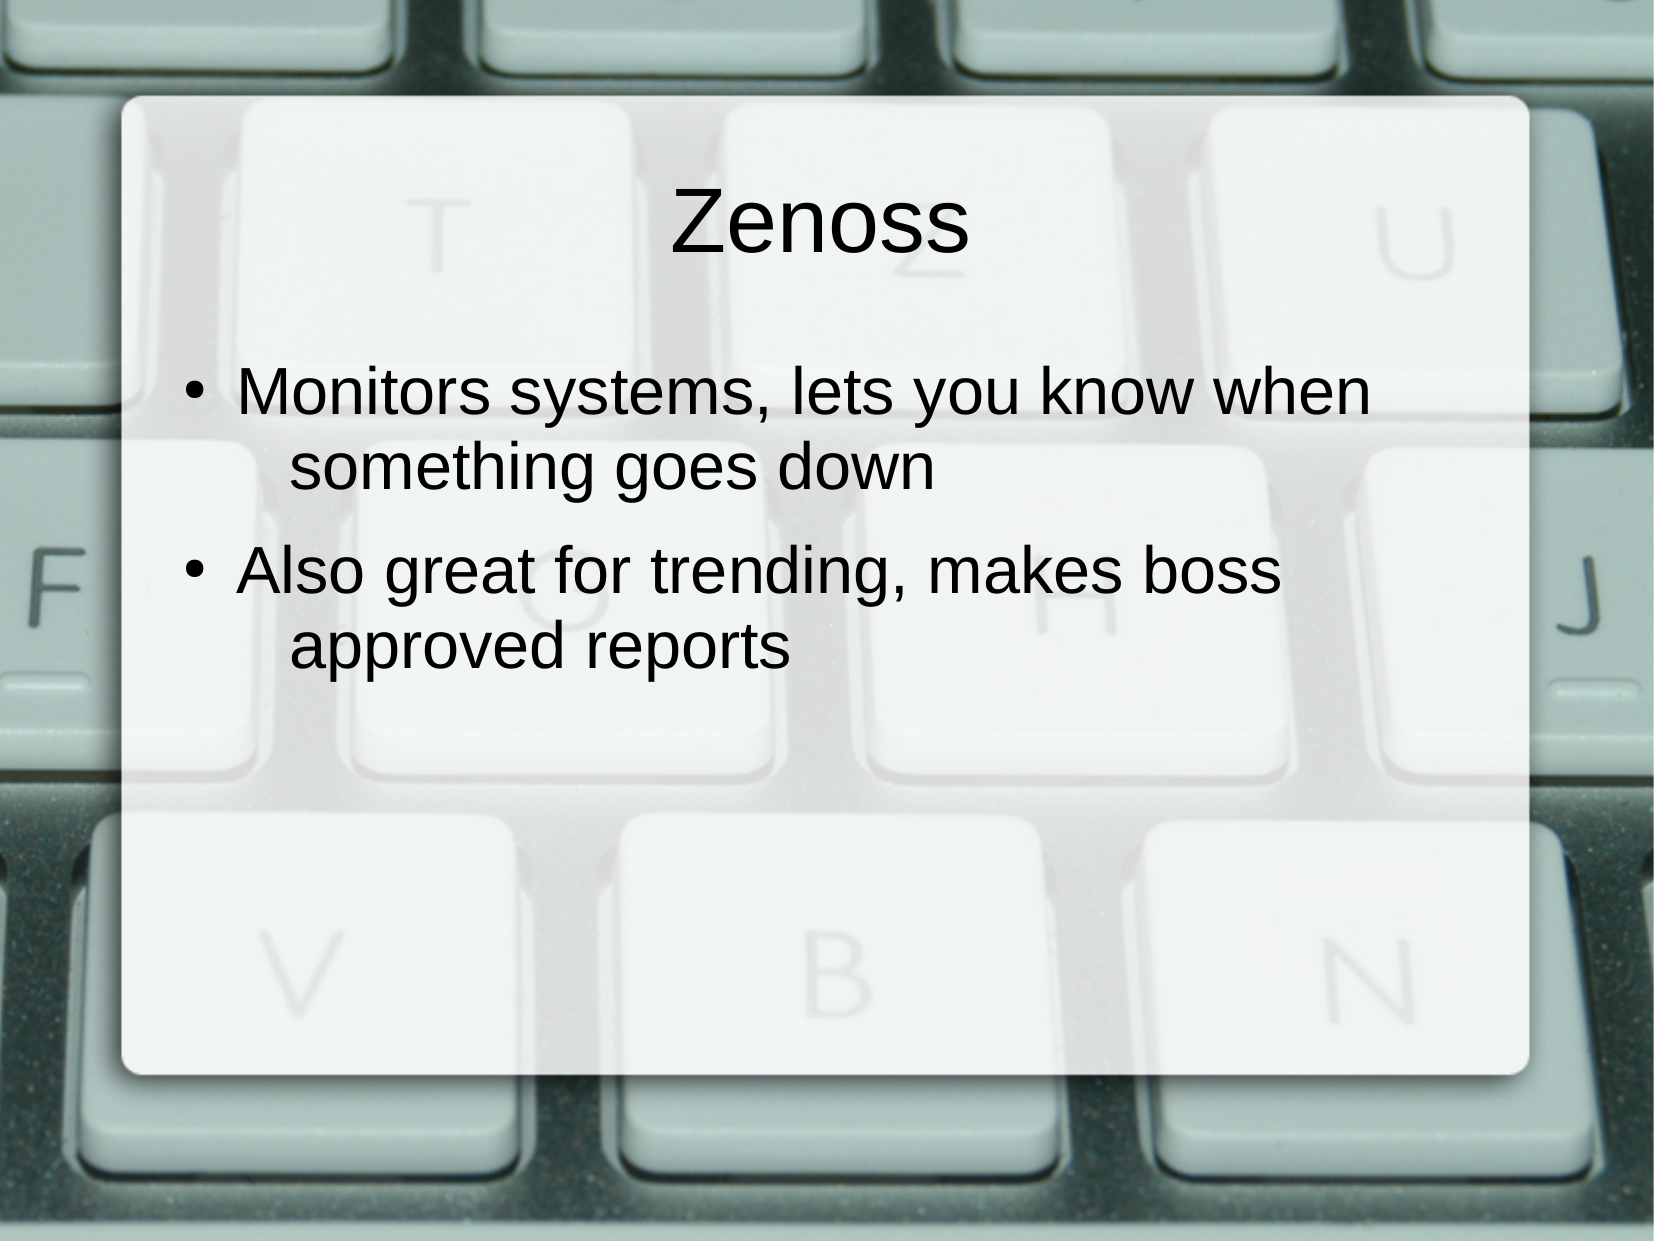

# Zenoss
Monitors systems, lets you know when something goes down
Also great for trending, makes boss approved reports